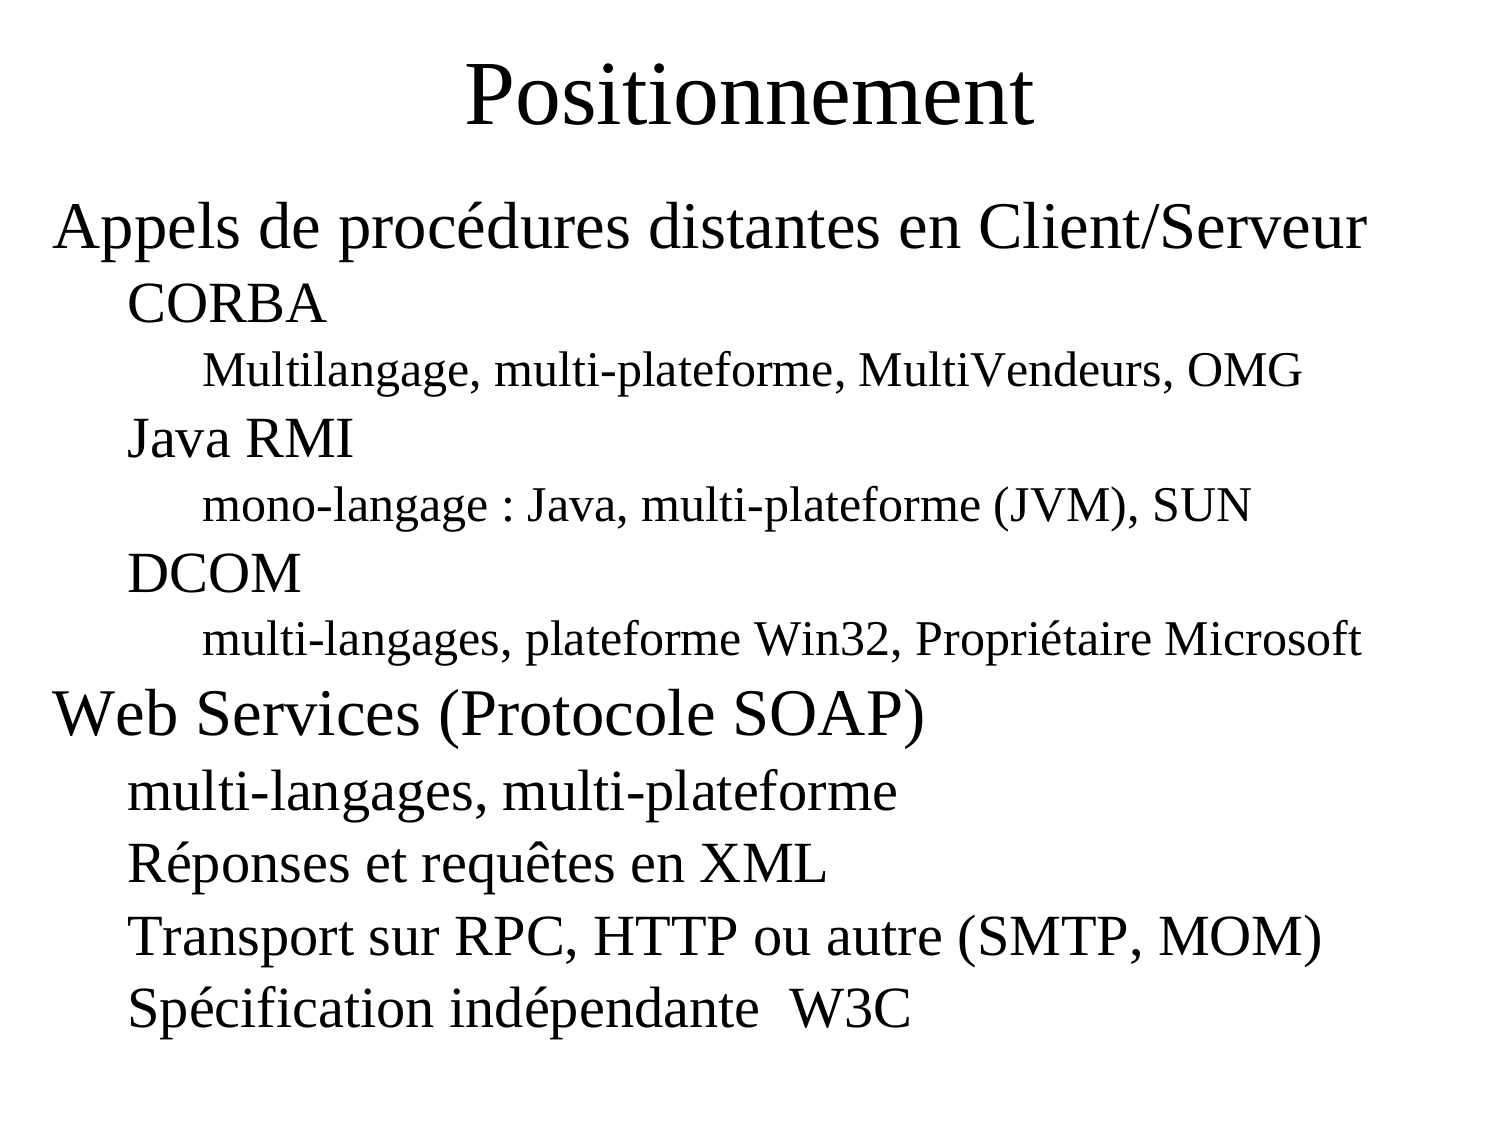

# Positionnement
Appels de procédures distantes en Client/Serveur
CORBA
Multilangage, multi-plateforme, MultiVendeurs, OMG
Java RMI
mono-langage : Java, multi-plateforme (JVM), SUN
DCOM
multi-langages, plateforme Win32, Propriétaire Microsoft
Web Services (Protocole SOAP)
multi-langages, multi-plateforme
Réponses et requêtes en XML
Transport sur RPC, HTTP ou autre (SMTP, MOM)
Spécification indépendante W3C